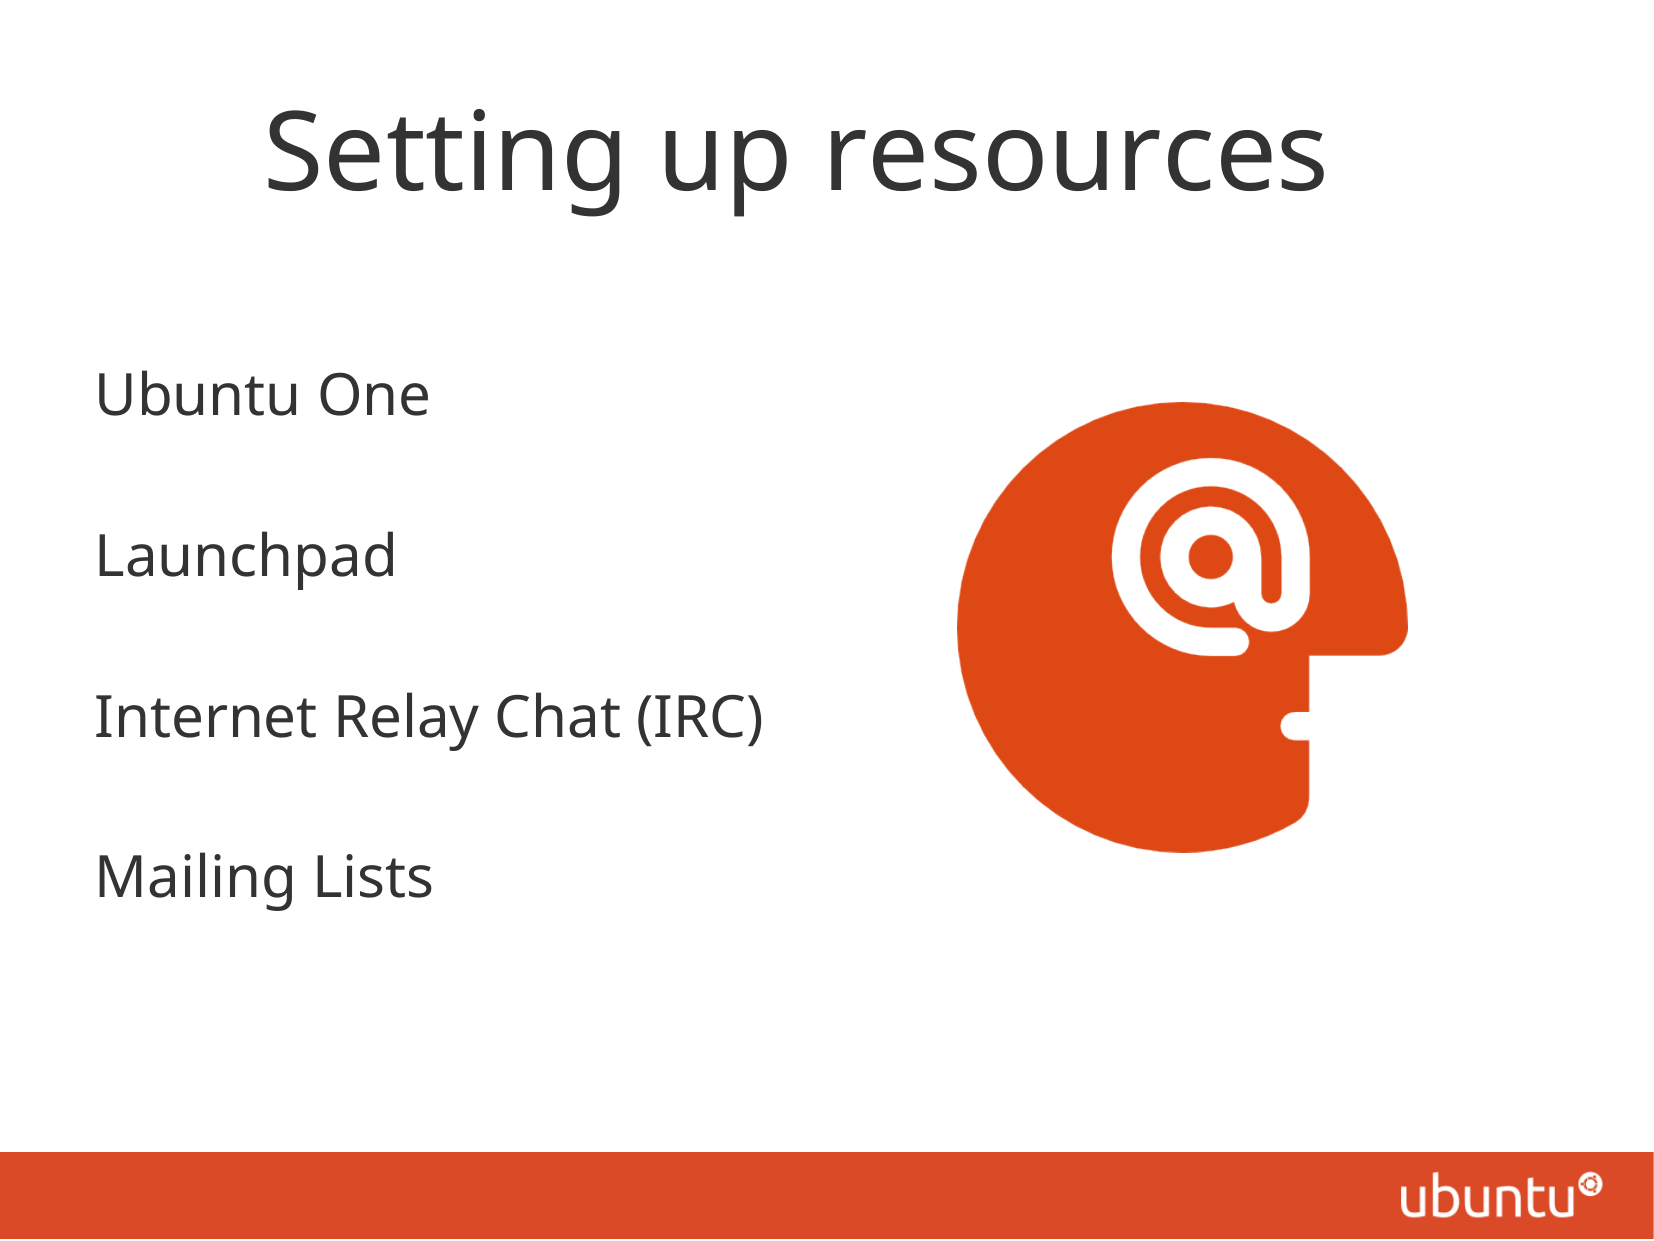

# Setting up resources
 Ubuntu One
 Launchpad
 Internet Relay Chat (IRC)
 Mailing Lists